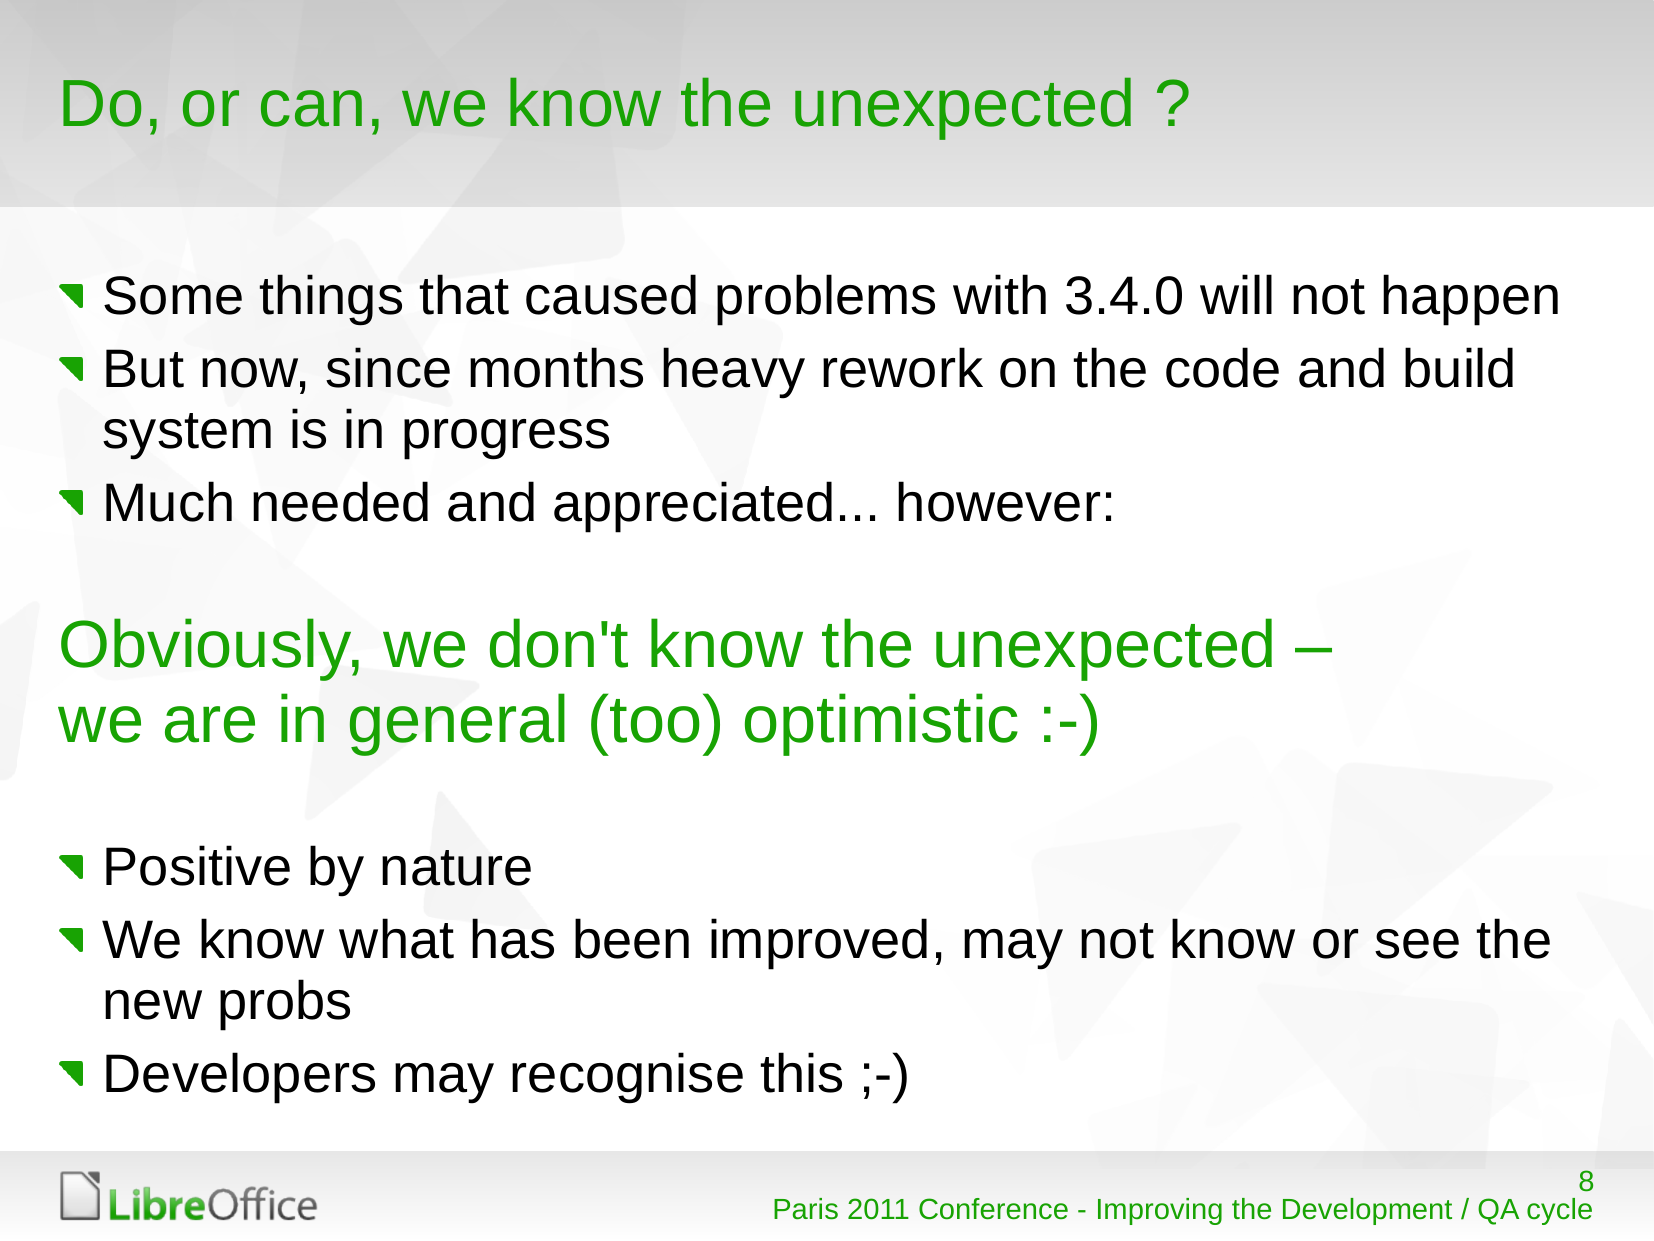

# Do, or can, we know the unexpected ?
Some things that caused problems with 3.4.0 will not happen
But now, since months heavy rework on the code and build system is in progress
Much needed and appreciated... however:
Positive by nature
We know what has been improved, may not know or see the new probs
Developers may recognise this ;-)
Obviously, we don't know the unexpected –
we are in general (too) optimistic :-)
8
Paris 2011 Conference - Improving the Development / QA cycle